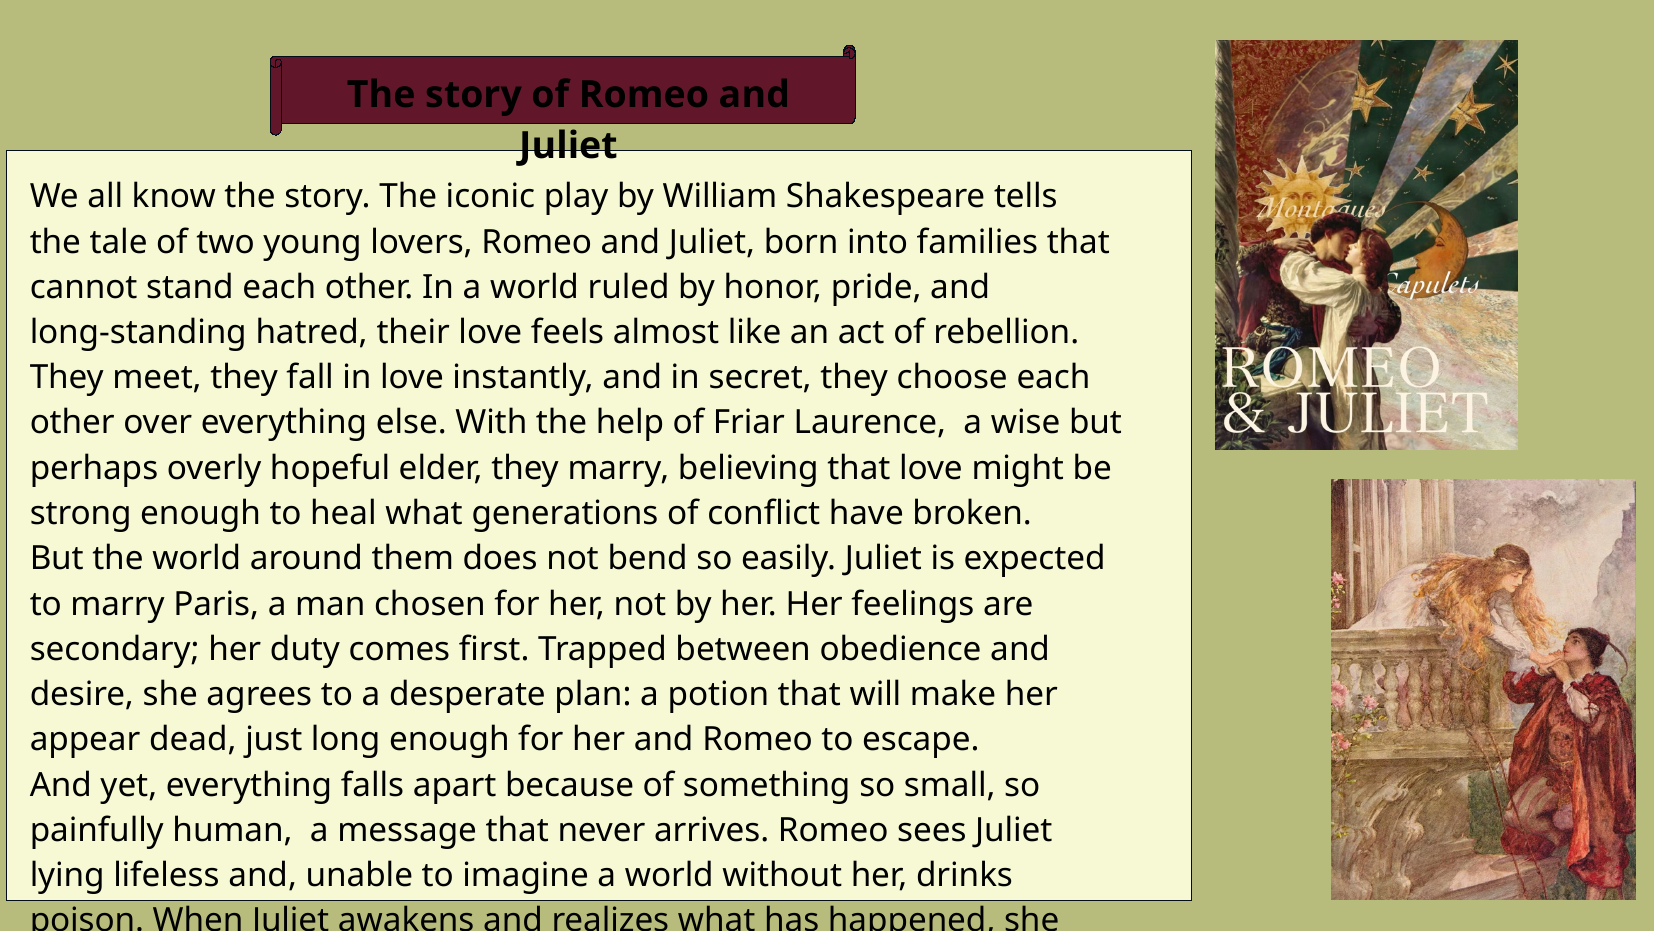

The story of Romeo and Juliet
We all know the story. The iconic play by William Shakespeare tells
the tale of two young lovers, Romeo and Juliet, born into families that
cannot stand each other. In a world ruled by honor, pride, and
long-standing hatred, their love feels almost like an act of rebellion.
They meet, they fall in love instantly, and in secret, they choose each
other over everything else. With the help of Friar Laurence, a wise but
perhaps overly hopeful elder, they marry, believing that love might be
strong enough to heal what generations of conflict have broken.
But the world around them does not bend so easily. Juliet is expected
to marry Paris, a man chosen for her, not by her. Her feelings are
secondary; her duty comes first. Trapped between obedience and
desire, she agrees to a desperate plan: a potion that will make her
appear dead, just long enough for her and Romeo to escape.
And yet, everything falls apart because of something so small, so
painfully human, a message that never arrives. Romeo sees Juliet
lying lifeless and, unable to imagine a world without her, drinks
poison. When Juliet awakens and realizes what has happened, she
follows him into death. Their love does not fail, the world fails them.